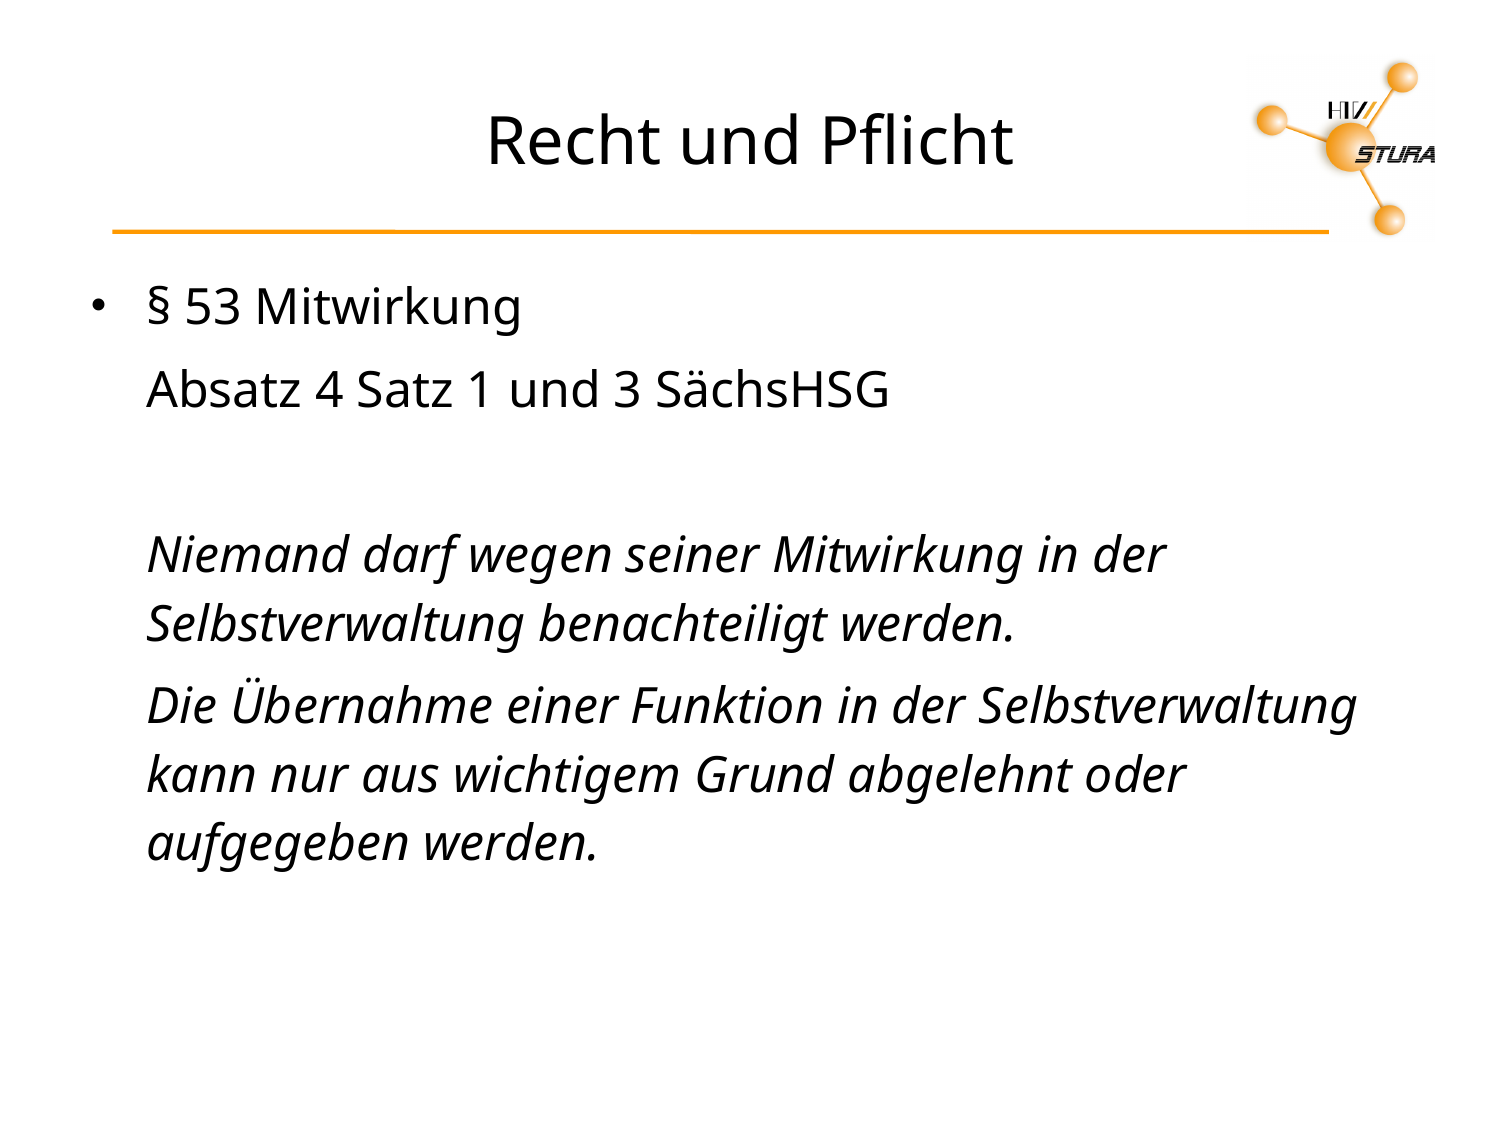

# Recht und Pflicht
§ 53 Mitwirkung
Absatz 4 Satz 1 und 3 SächsHSG
Niemand darf wegen seiner Mitwirkung in der Selbstverwaltung benachteiligt werden.
Die Übernahme einer Funktion in der Selbstverwaltung kann nur aus wichtigem Grund abgelehnt oder aufgegeben werden.